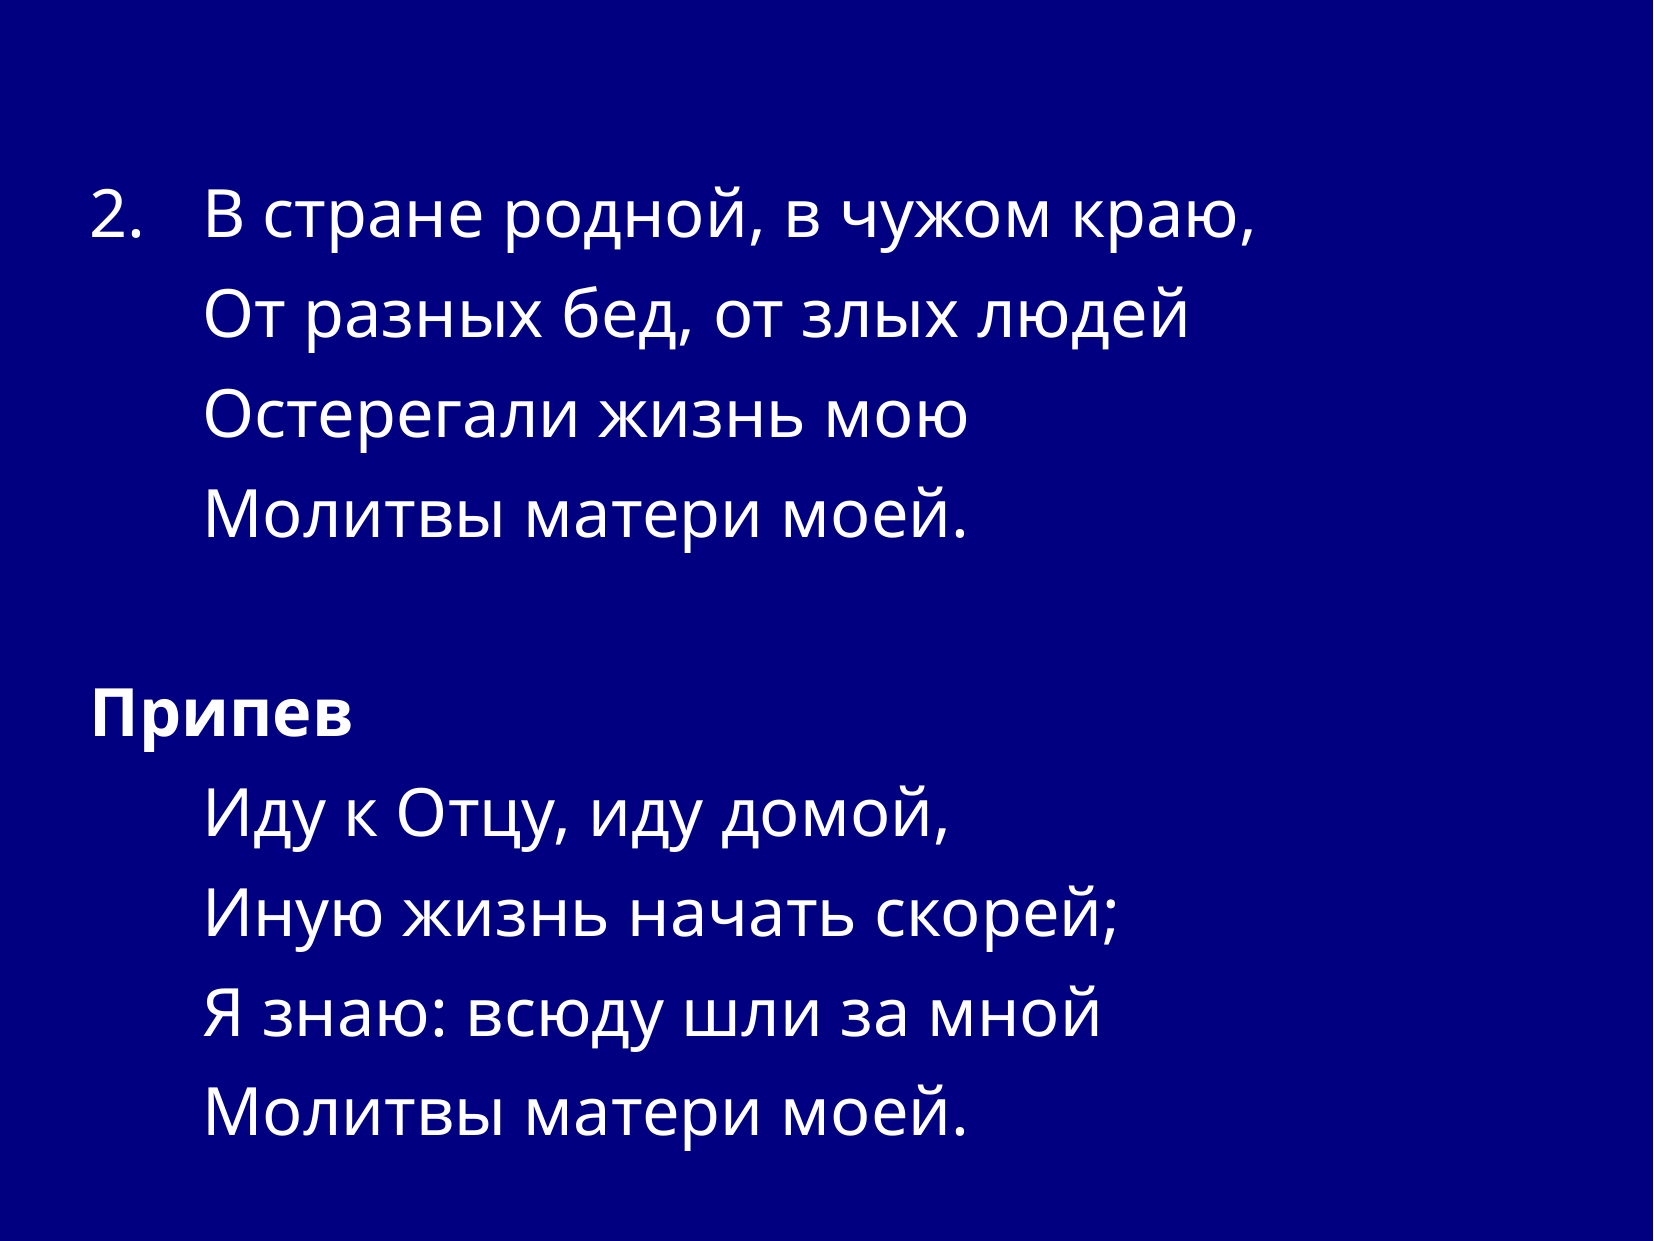

2.	В стране родной, в чужом краю,
	От разных бед, от злых людей
	Остерегали жизнь мою
	Молитвы матери моей.
Припев
	Иду к Отцу, иду домой,
	Иную жизнь начать скорей;
	Я знаю: всюду шли за мной
	Молитвы матери моей.